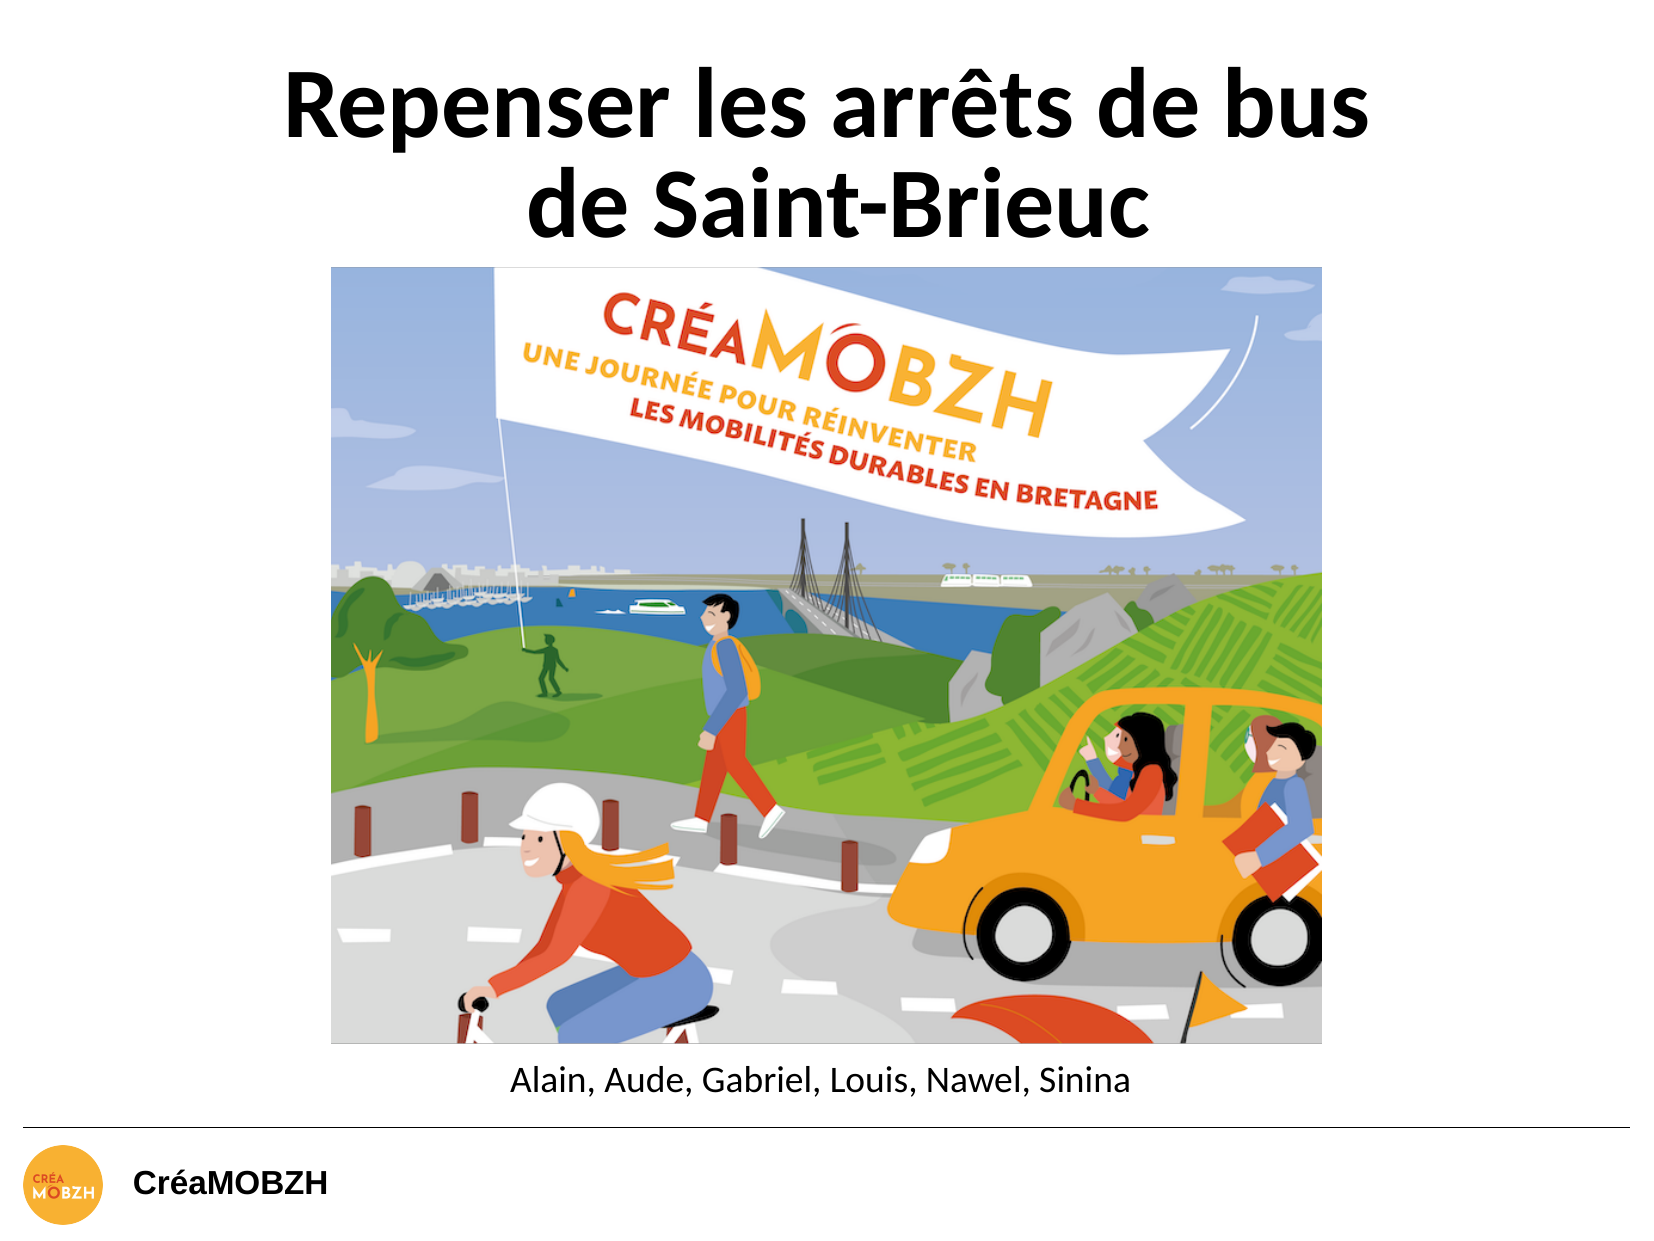

# Repenser les arrêts de bus de Saint-Brieuc
Alain, Aude, Gabriel, Louis, Nawel, Sinina
CréaMOBZH